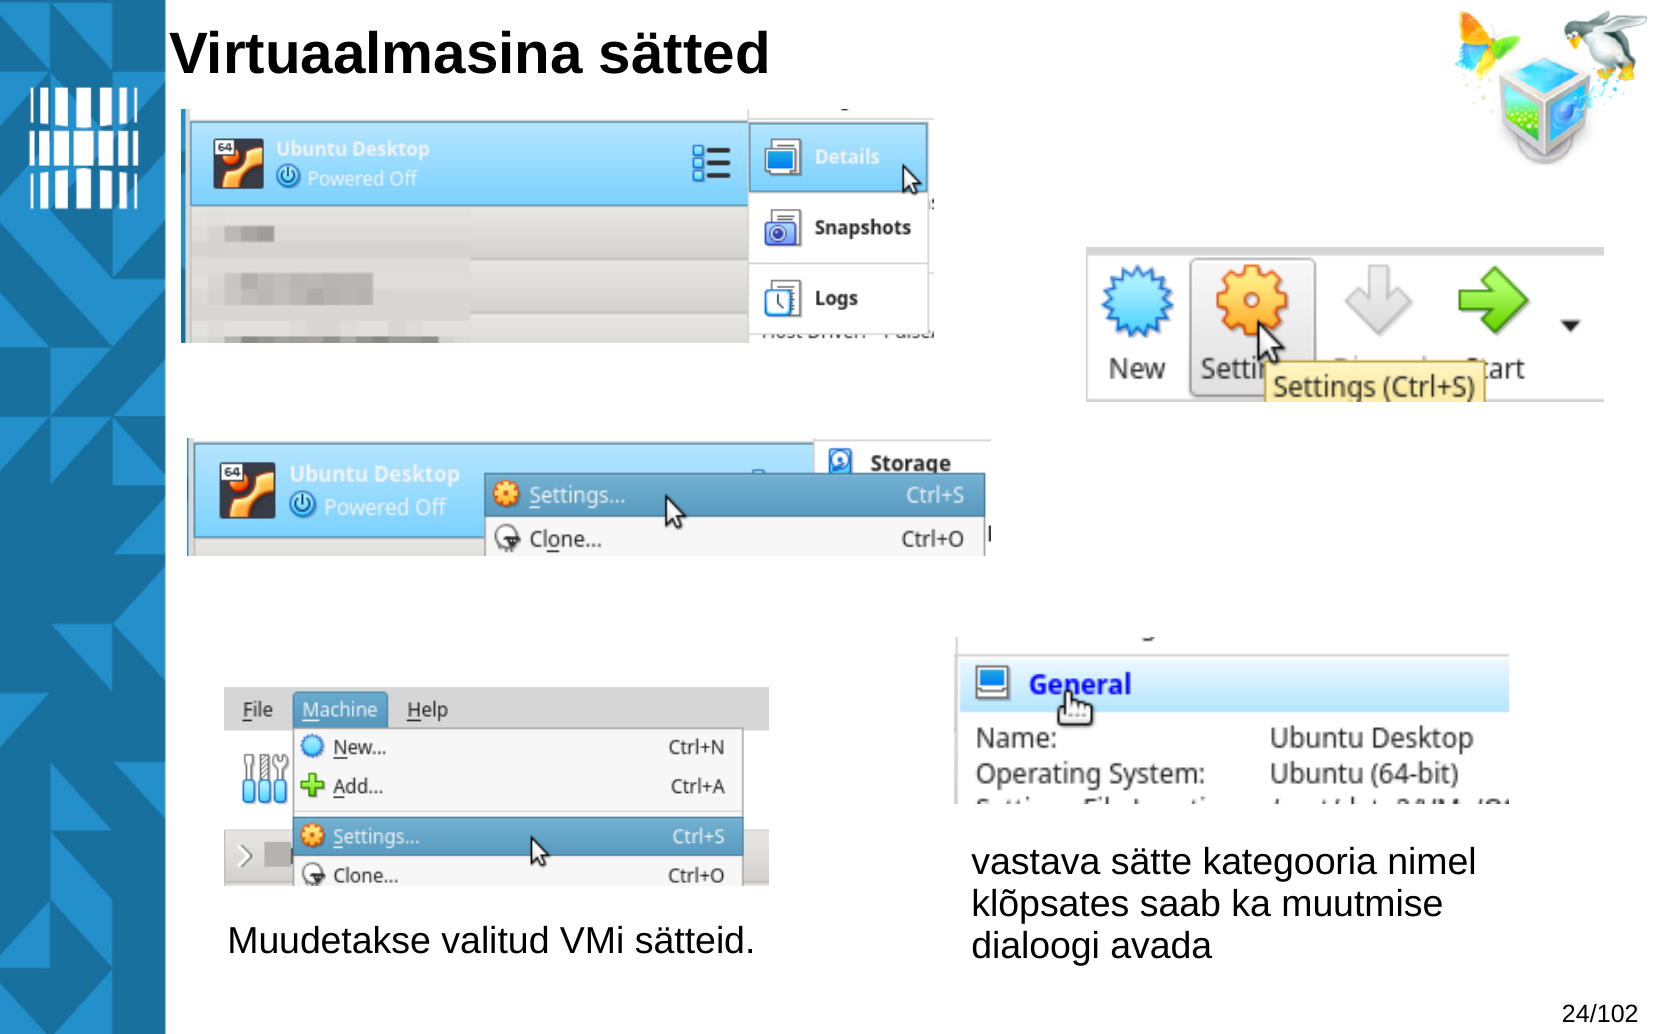

# Virtuaalmasina sätted
vastava sätte kategooria nimel klõpsates saab ka muutmise dialoogi avada
Muudetakse valitud VMi sätteid.